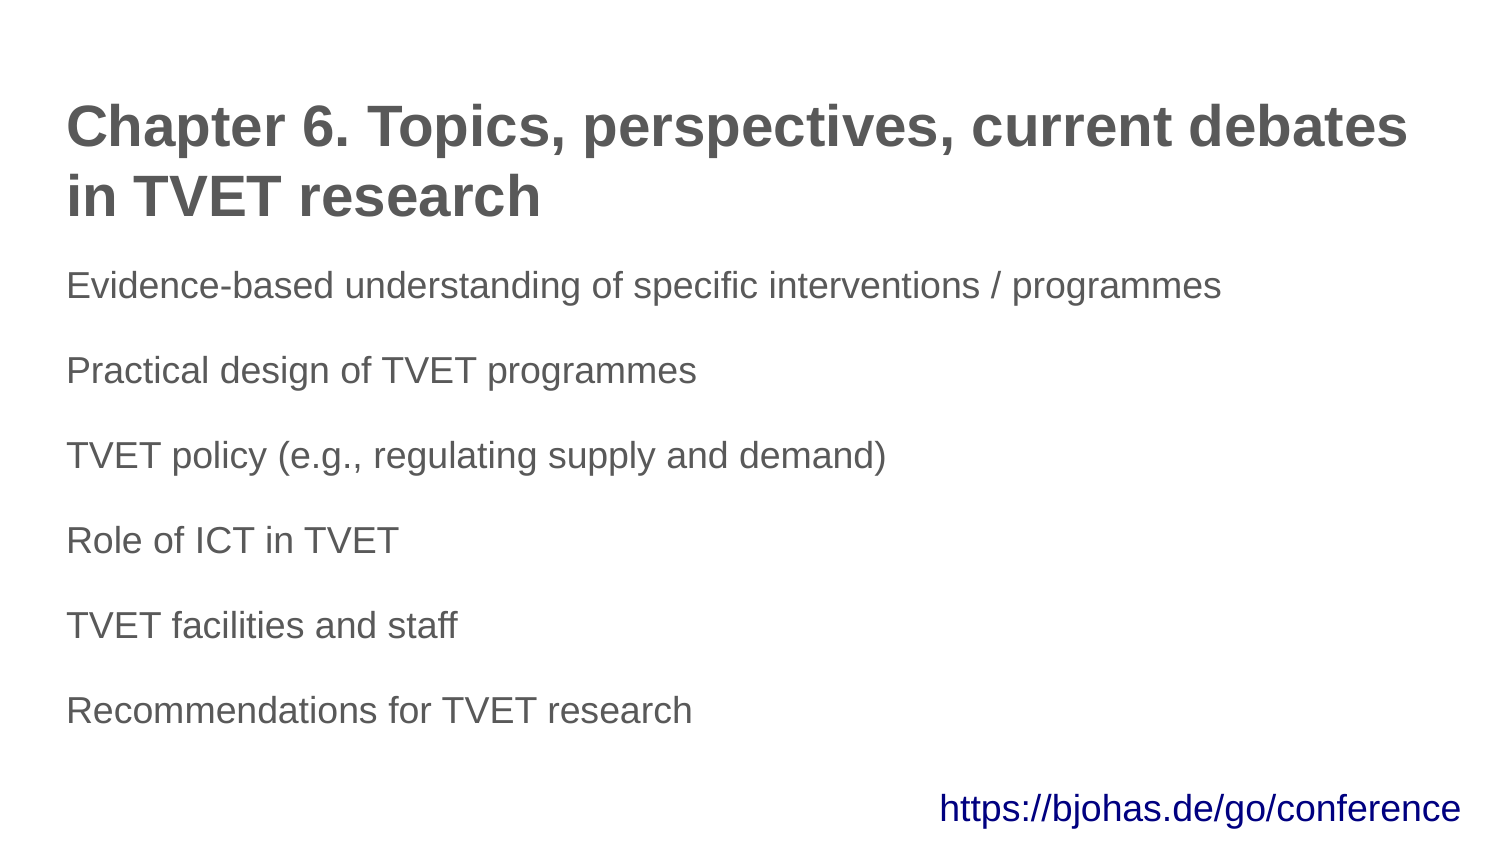

# Chapter 6. Topics, perspectives, current debates in TVET research
Evidence-based understanding of specific interventions / programmes
Practical design of TVET programmes
TVET policy (e.g., regulating supply and demand)
Role of ICT in TVET
TVET facilities and staff
Recommendations for TVET research